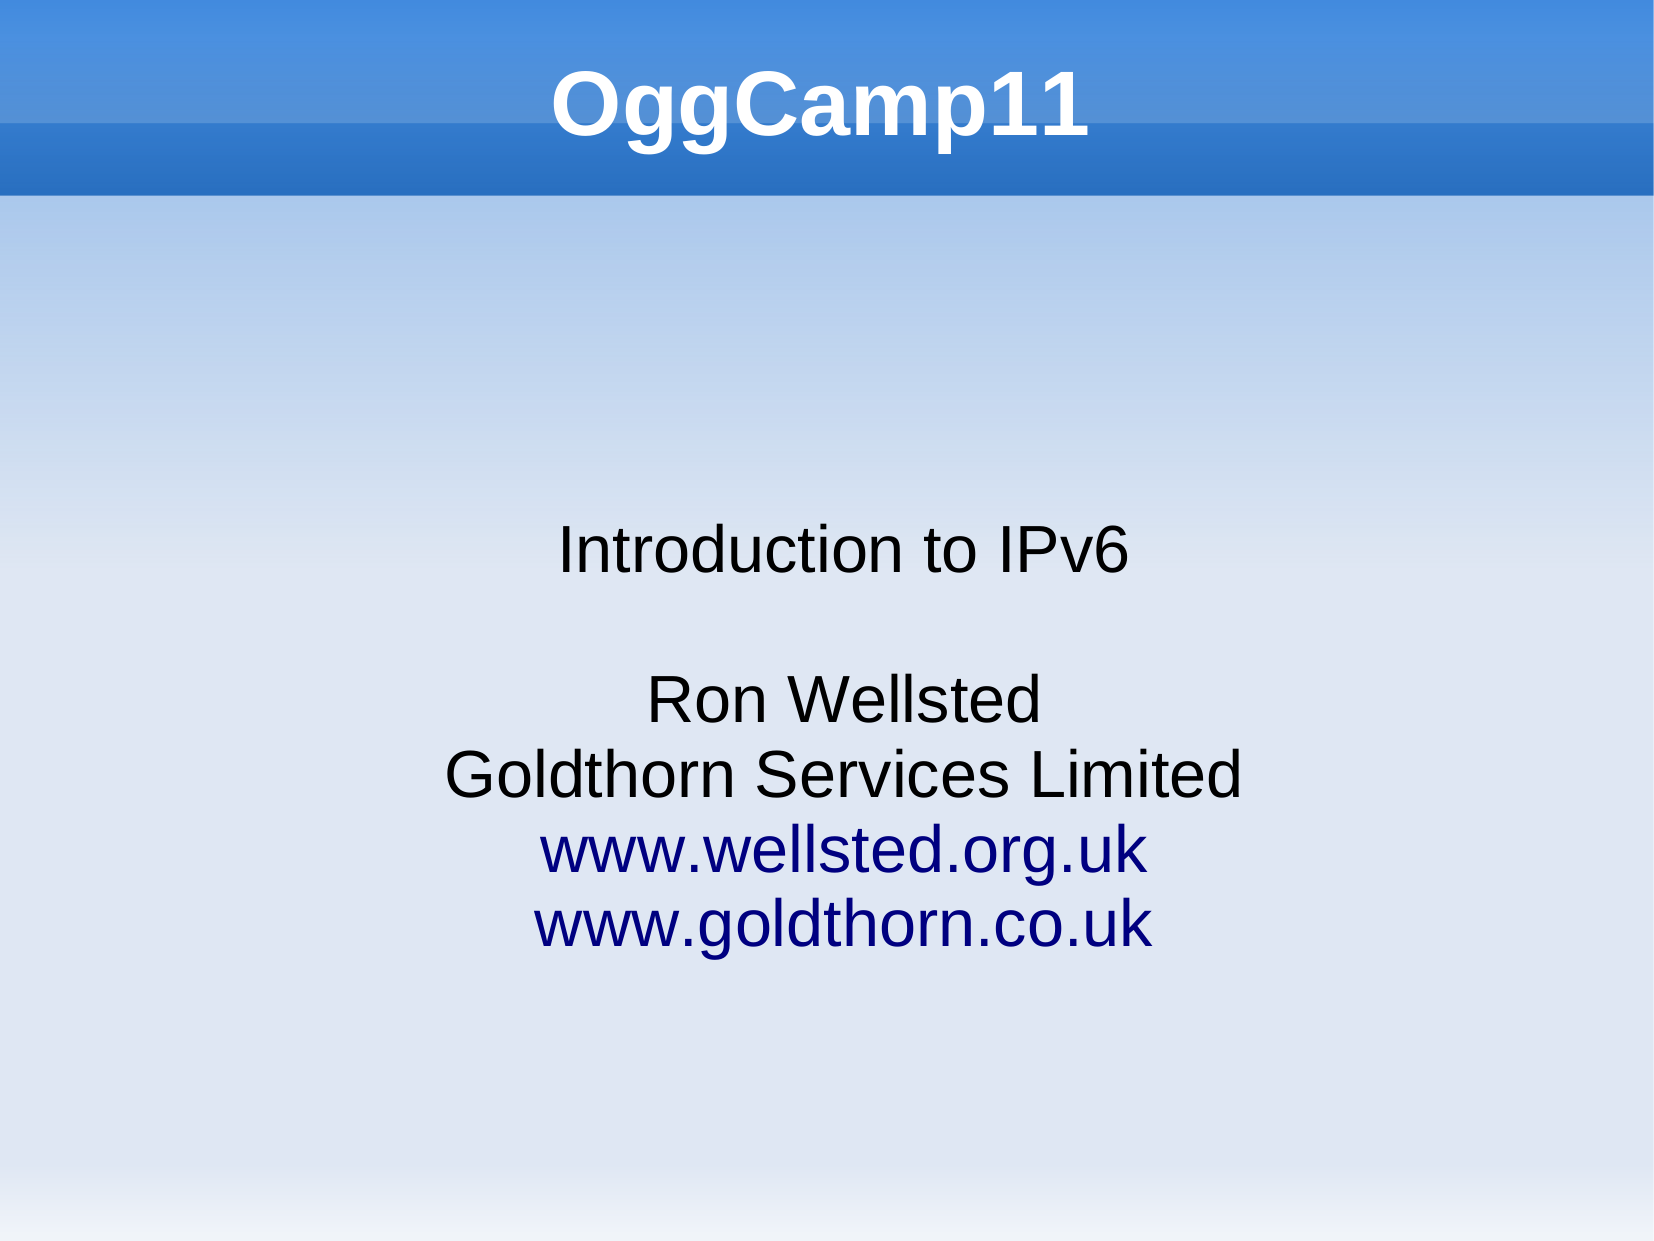

OggCamp11
# Introduction to IPv6
Ron Wellsted
Goldthorn Services Limited
www.wellsted.org.uk
www.goldthorn.co.uk